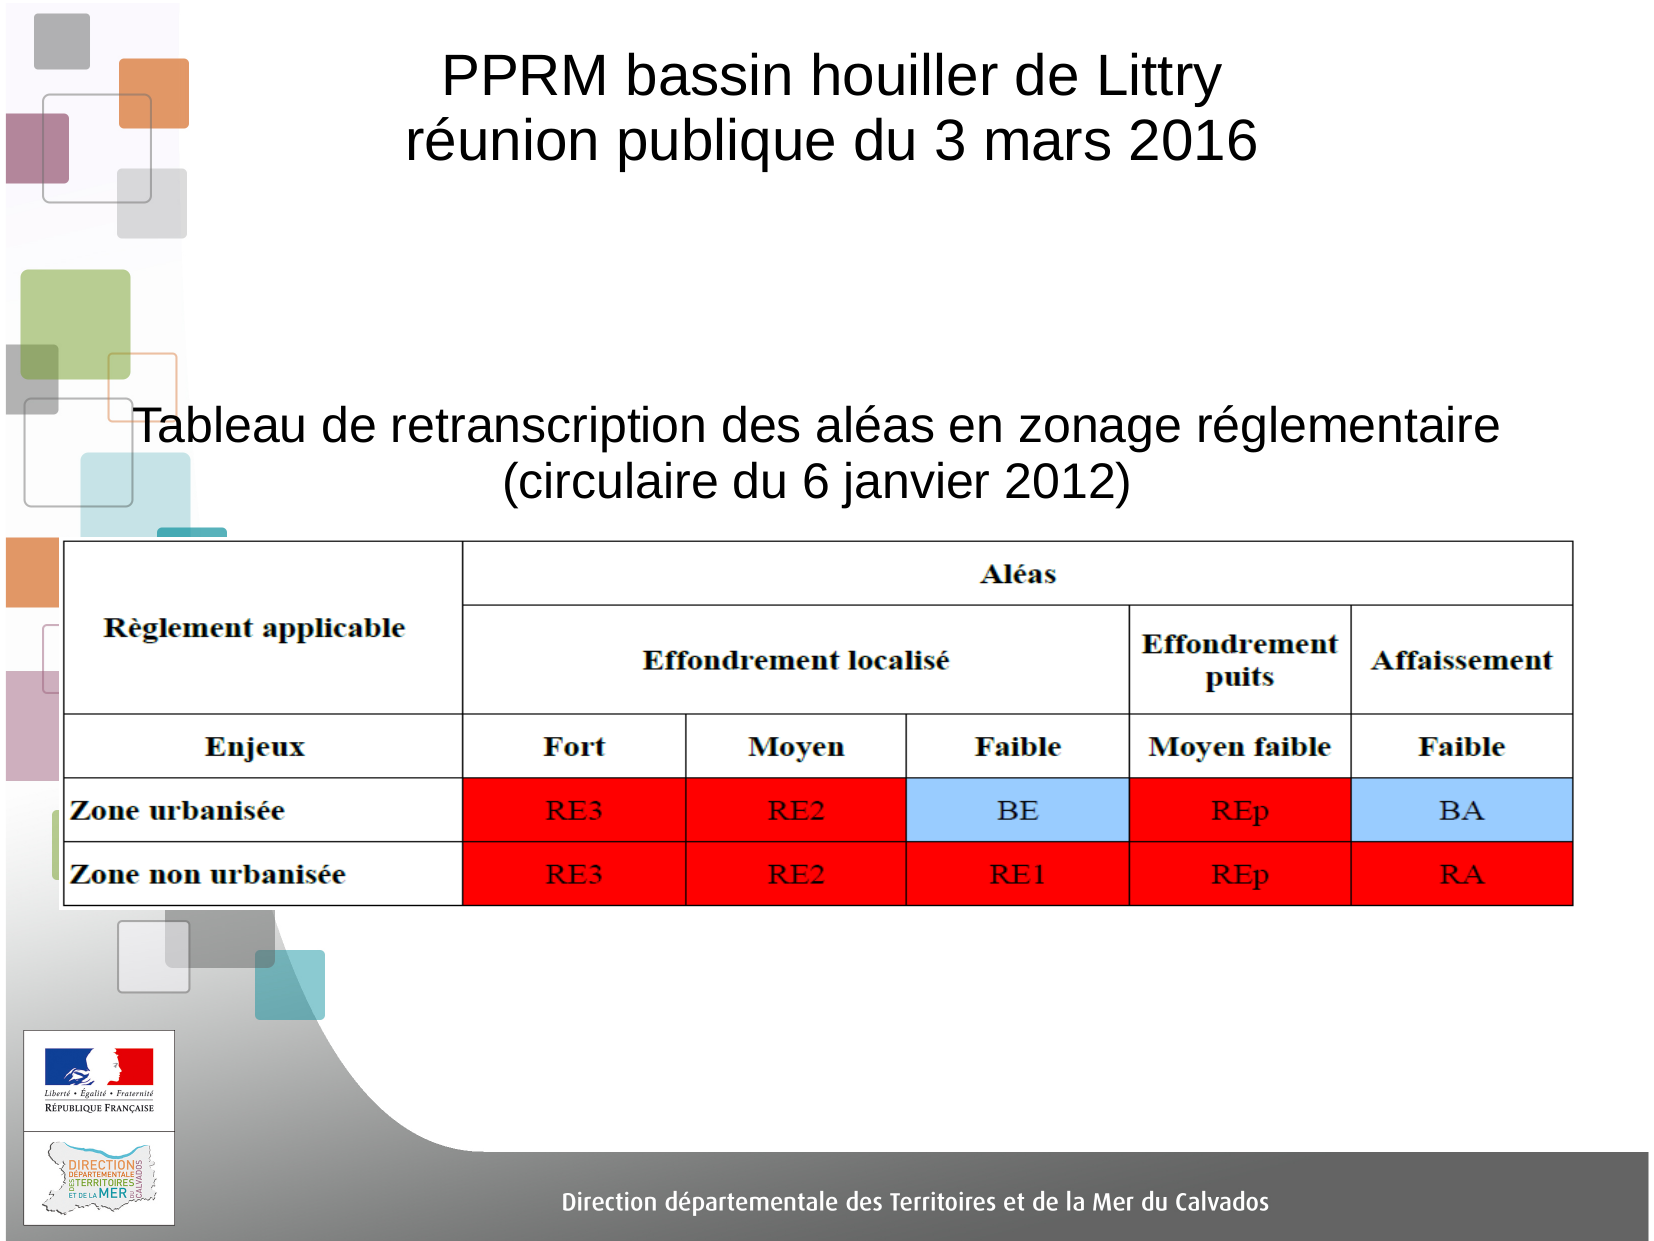

# PPRM bassin houiller de Littry réunion publique du 3 mars 2016
Tableau de retranscription des aléas en zonage réglementaire
(circulaire du 6 janvier 2012)